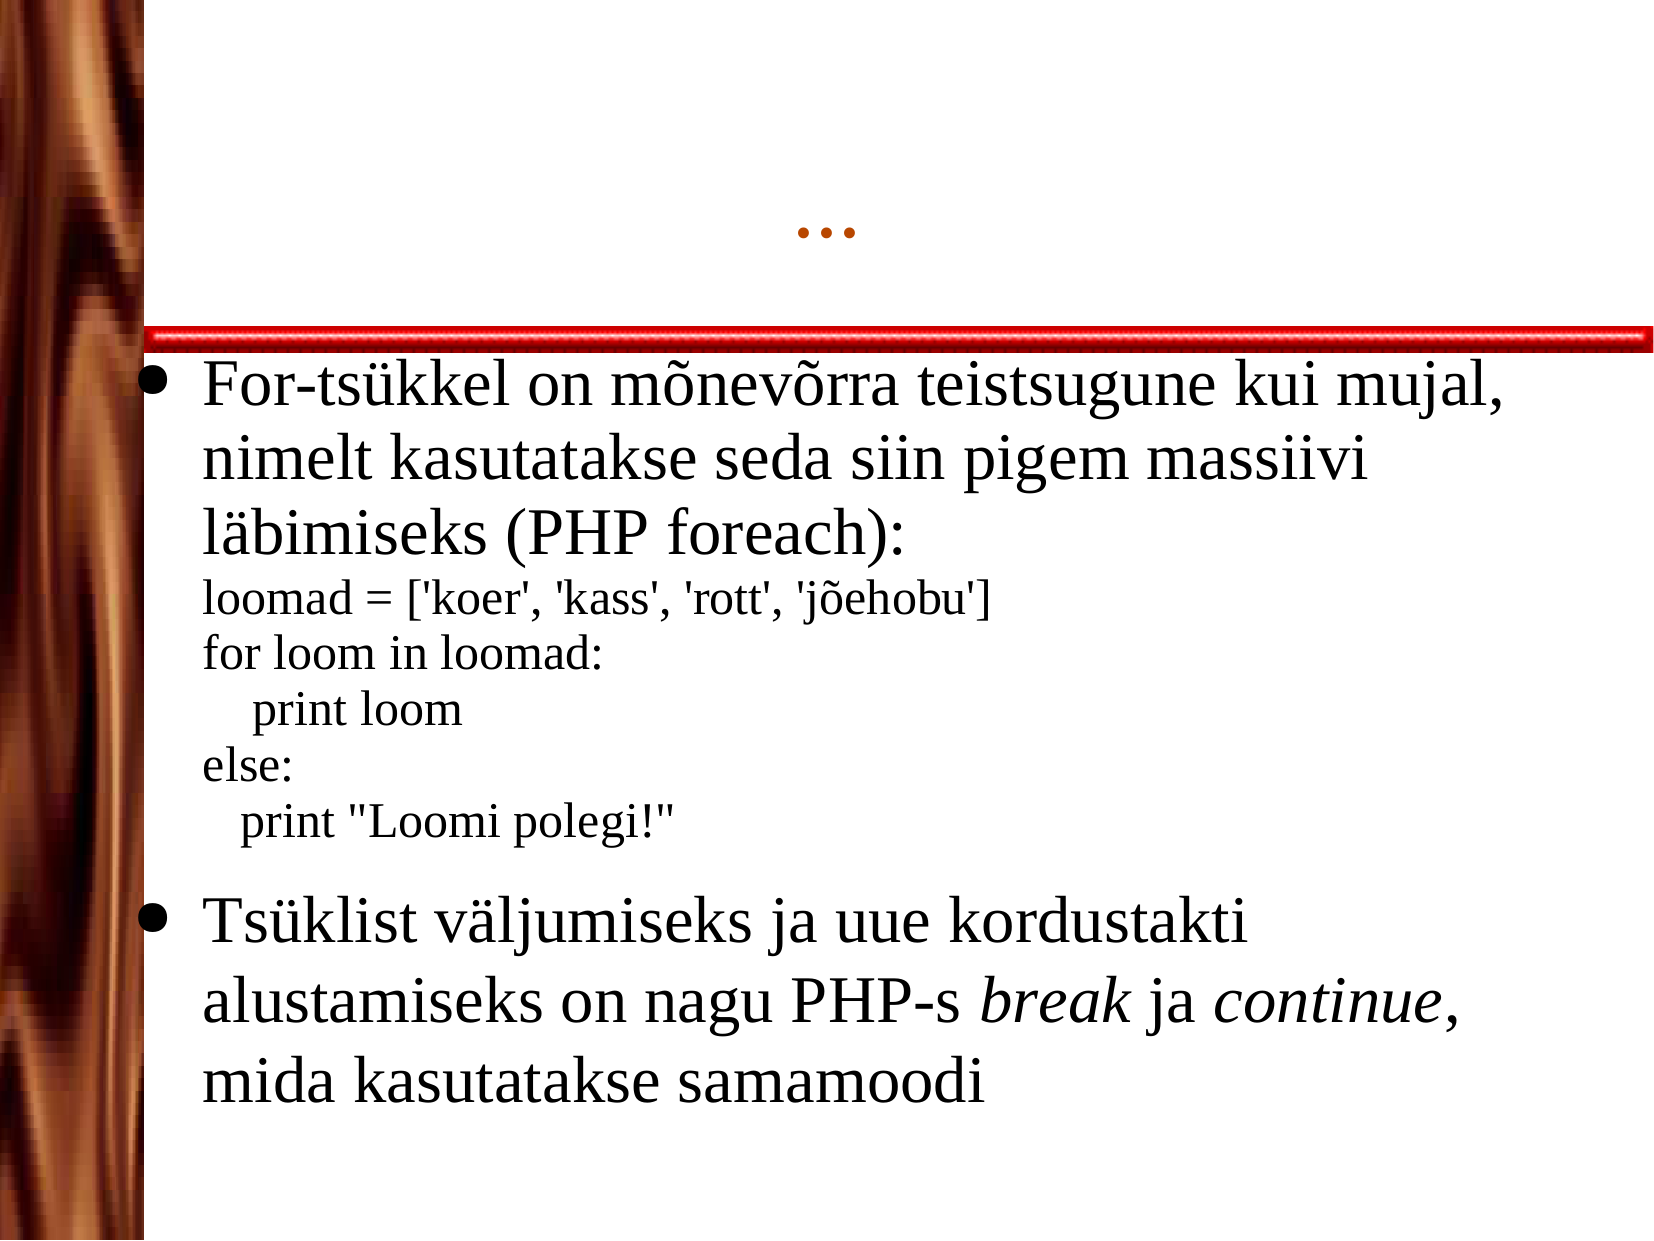

# ...
For-tsükkel on mõnevõrra teistsugune kui mujal, nimelt kasutatakse seda siin pigem massiivi läbimiseks (PHP foreach):
loomad = ['koer', 'kass', 'rott', 'jõehobu']
for loom in loomad:
 print loom
else:
 print "Loomi polegi!"
Tsüklist väljumiseks ja uue kordustakti alustamiseks on nagu PHP-s break ja continue, mida kasutatakse samamoodi